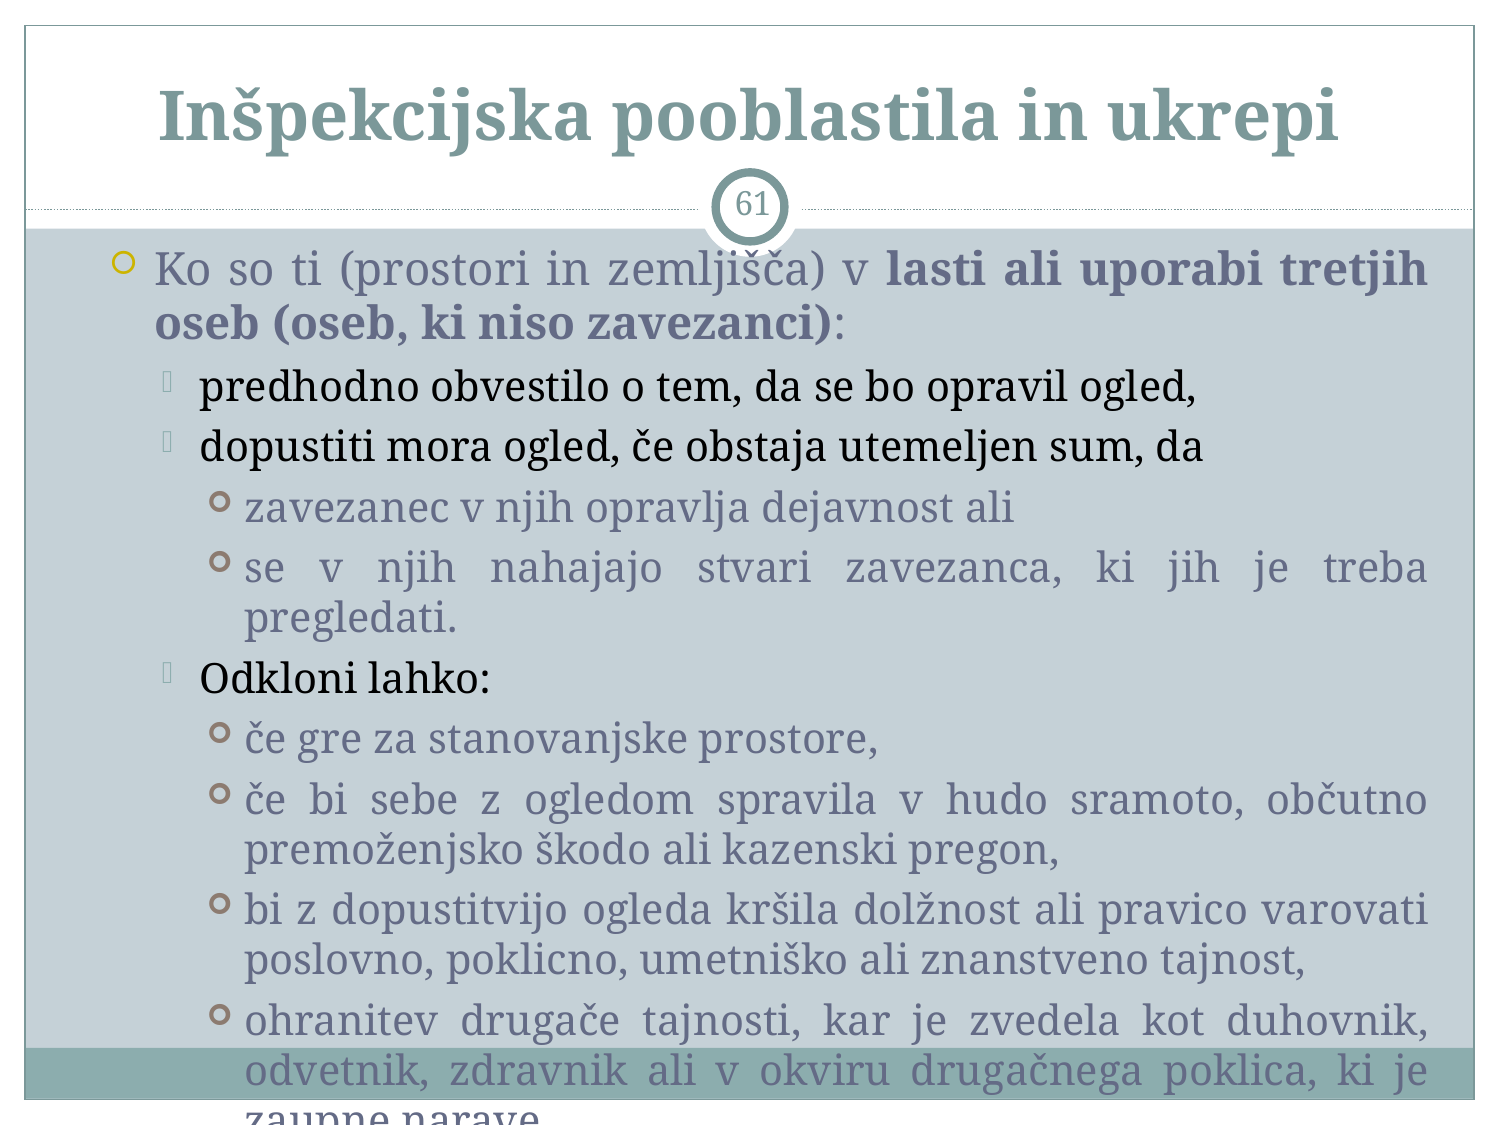

# Inšpekcijska pooblastila in ukrepi
Ko so ti (prostori in zemljišča) v lasti ali uporabi tretjih oseb (oseb, ki niso zavezanci):
predhodno obvestilo o tem, da se bo opravil ogled,
dopustiti mora ogled, če obstaja utemeljen sum, da
zavezanec v njih opravlja dejavnost ali
se v njih nahajajo stvari zavezanca, ki jih je treba pregledati.
Odkloni lahko:
če gre za stanovanjske prostore,
če bi sebe z ogledom spravila v hudo sramoto, občutno premoženjsko škodo ali kazenski pregon,
bi z dopustitvijo ogleda kršila dolžnost ali pravico varovati poslovno, poklicno, umetniško ali znanstveno tajnost,
ohranitev drugače tajnosti, kar je zvedela kot duhovnik, odvetnik, zdravnik ali v okviru drugačnega poklica, ki je zaupne narave.